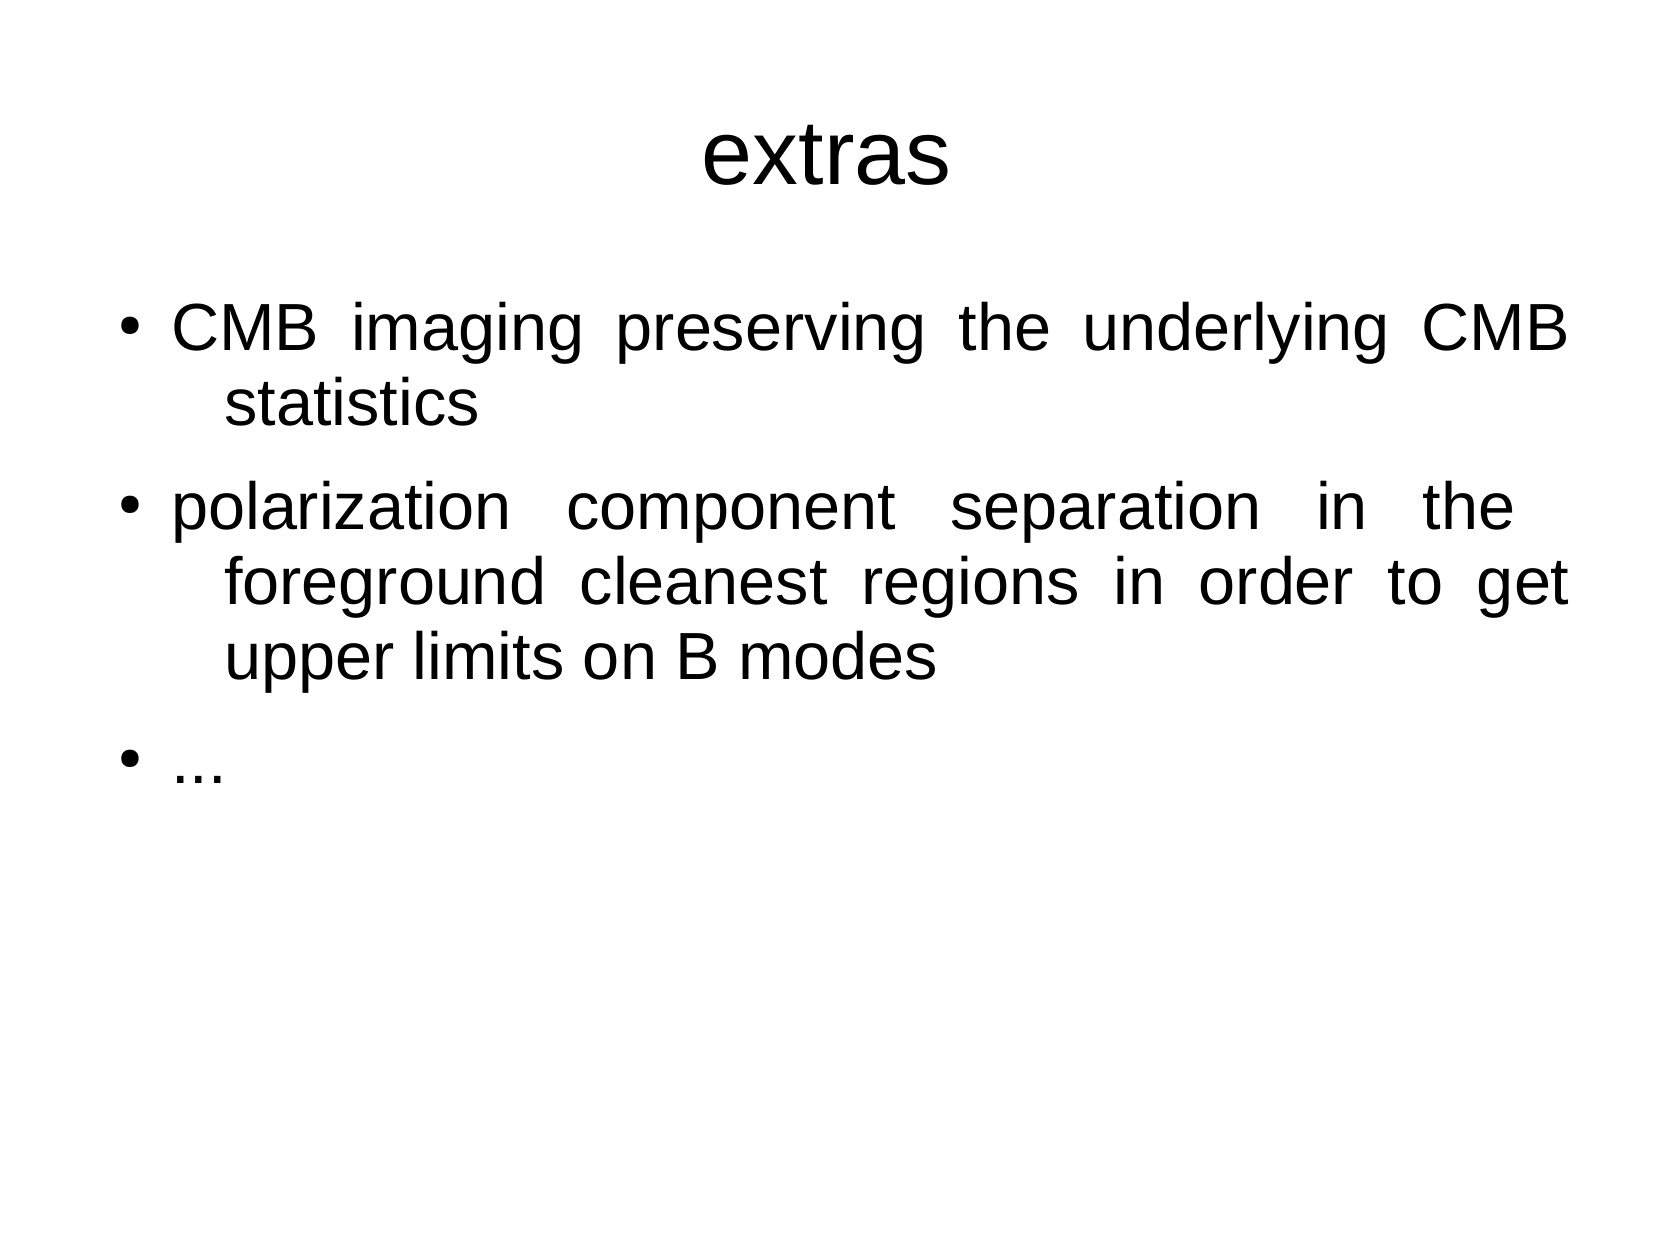

# extras
CMB imaging preserving the underlying CMB statistics
polarization component separation in the foreground cleanest regions in order to get upper limits on B modes
...